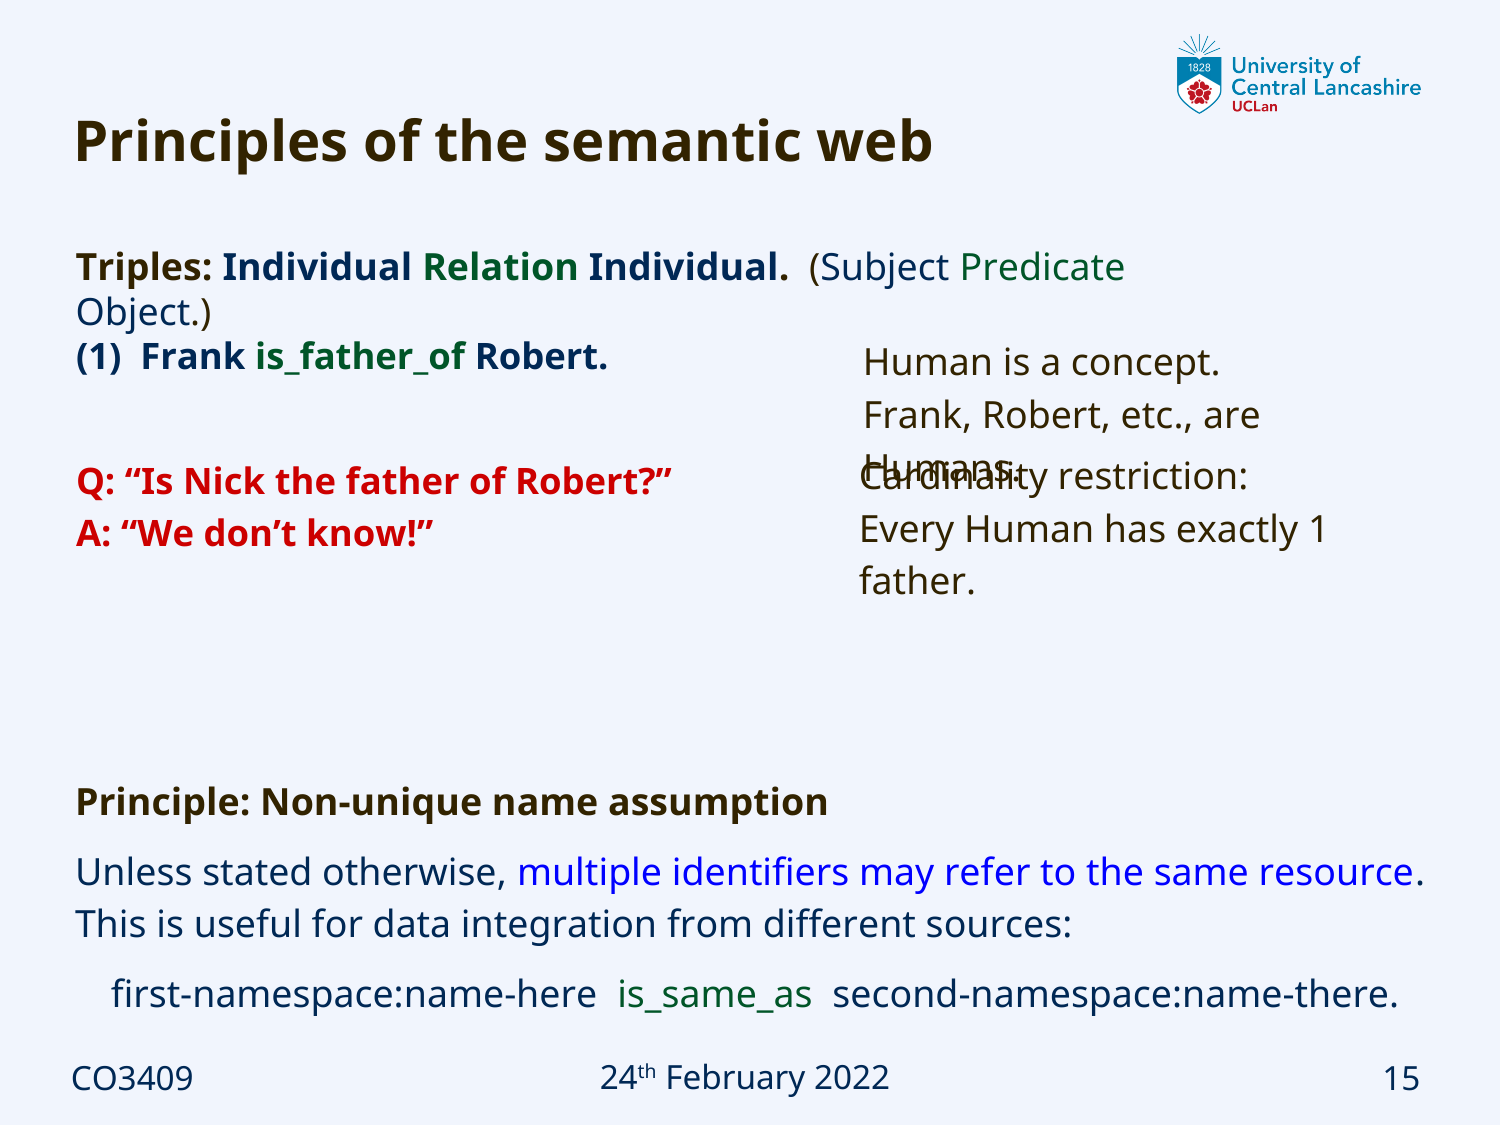

# Principles of the semantic web
Triples: Individual Relation Individual. (Subject Predicate Object.)
(1) Frank is_father_of Robert.
Q: “Is Nick the father of Robert?”
A: “We don’t know!”
Human is a concept.
Frank, Robert, etc., are Humans.
Cardinality restriction:
Every Human has exactly 1 father.
Principle: Non-unique name assumption
Unless stated otherwise, multiple identifiers may refer to the same resource.
This is useful for data integration from different sources:
first-namespace:name-here is_same_as second-namespace:name-there.